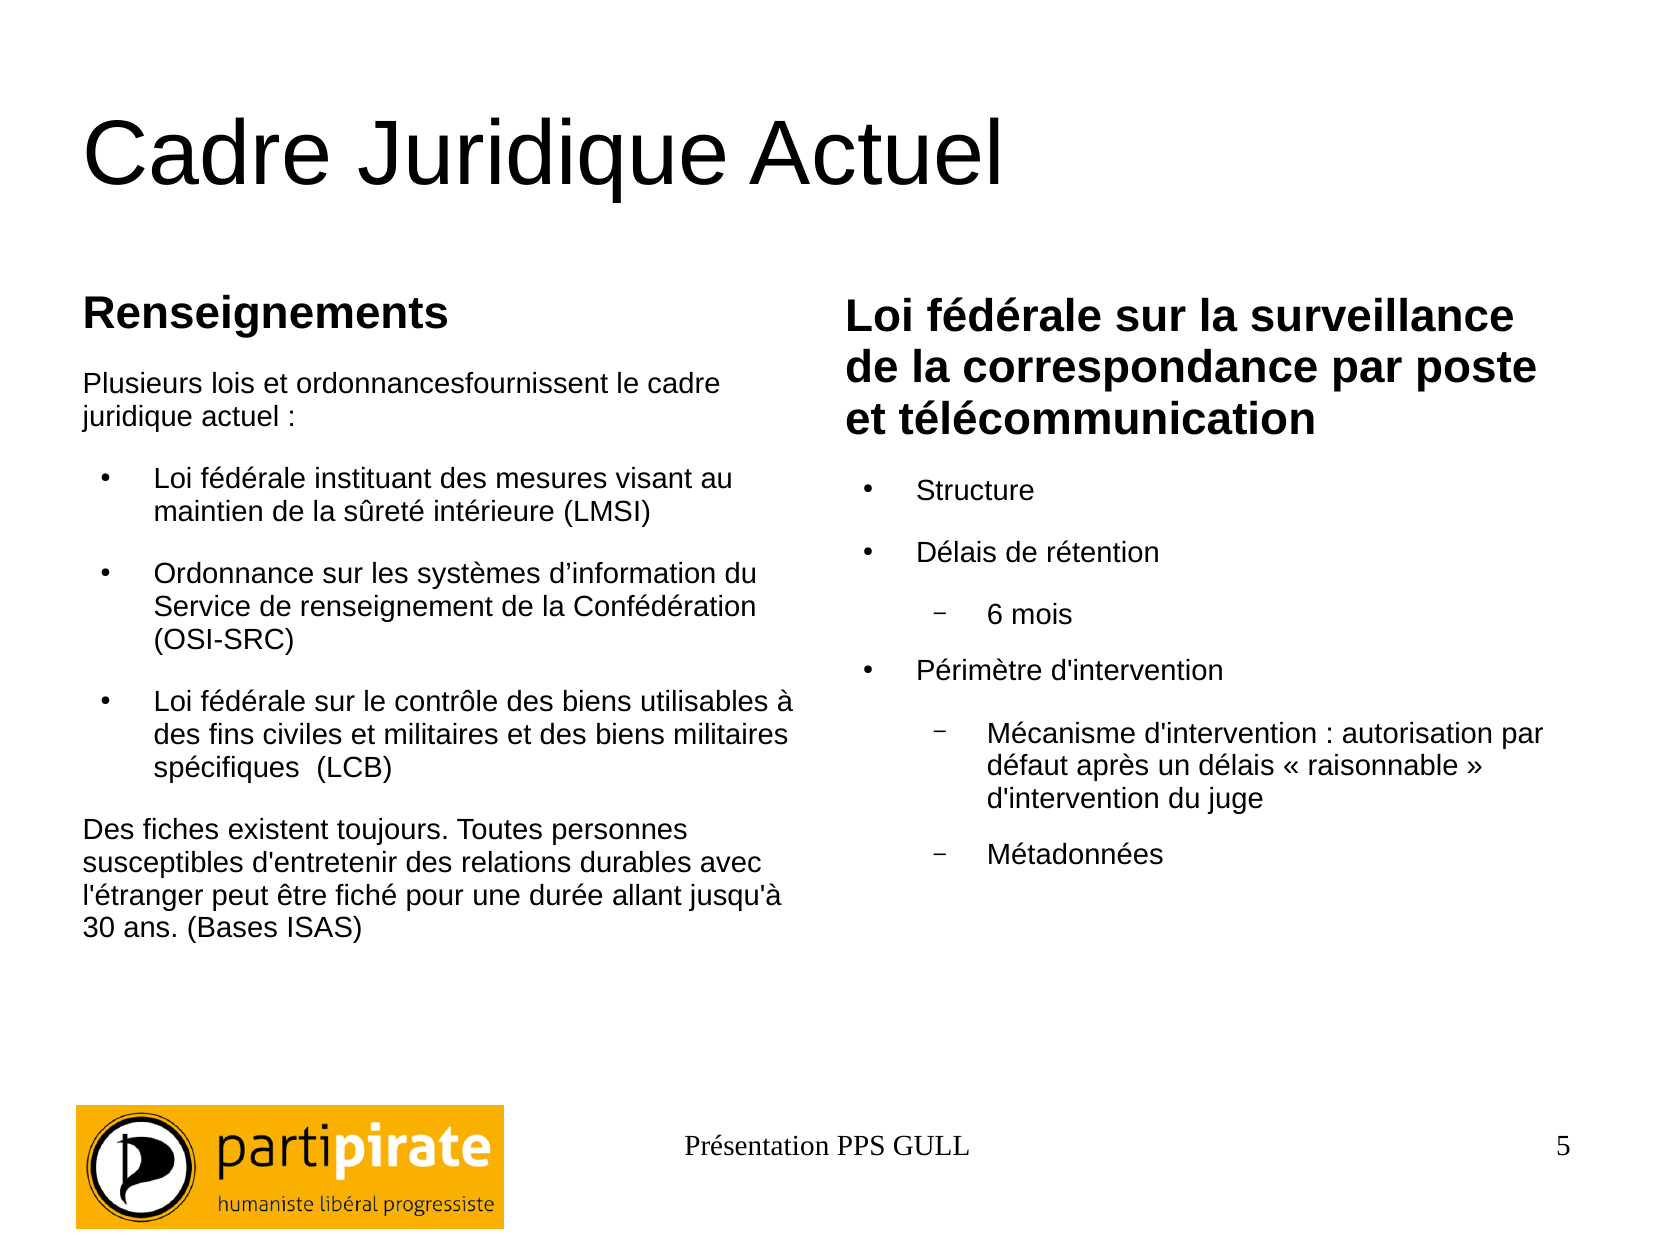

Cadre Juridique Actuel
# Renseignements
Plusieurs lois et ordonnancesfournissent le cadre juridique actuel :
Loi fédérale instituant des mesures visant au maintien de la sûreté intérieure (LMSI)
Ordonnance sur les systèmes d’information du Service de renseignement de la Confédération (OSI-SRC)
Loi fédérale sur le contrôle des biens utilisables à des fins civiles et militaires et des biens militaires spécifiques (LCB)
Des fiches existent toujours. Toutes personnes susceptibles d'entretenir des relations durables avec l'étranger peut être fiché pour une durée allant jusqu'à 30 ans. (Bases ISAS)
Loi fédérale sur la surveillance de la correspondance par poste et télécommunication
Structure
Délais de rétention
6 mois
Périmètre d'intervention
Mécanisme d'intervention : autorisation par défaut après un délais « raisonnable » d'intervention du juge
Métadonnées
Présentation PPS GULL
5